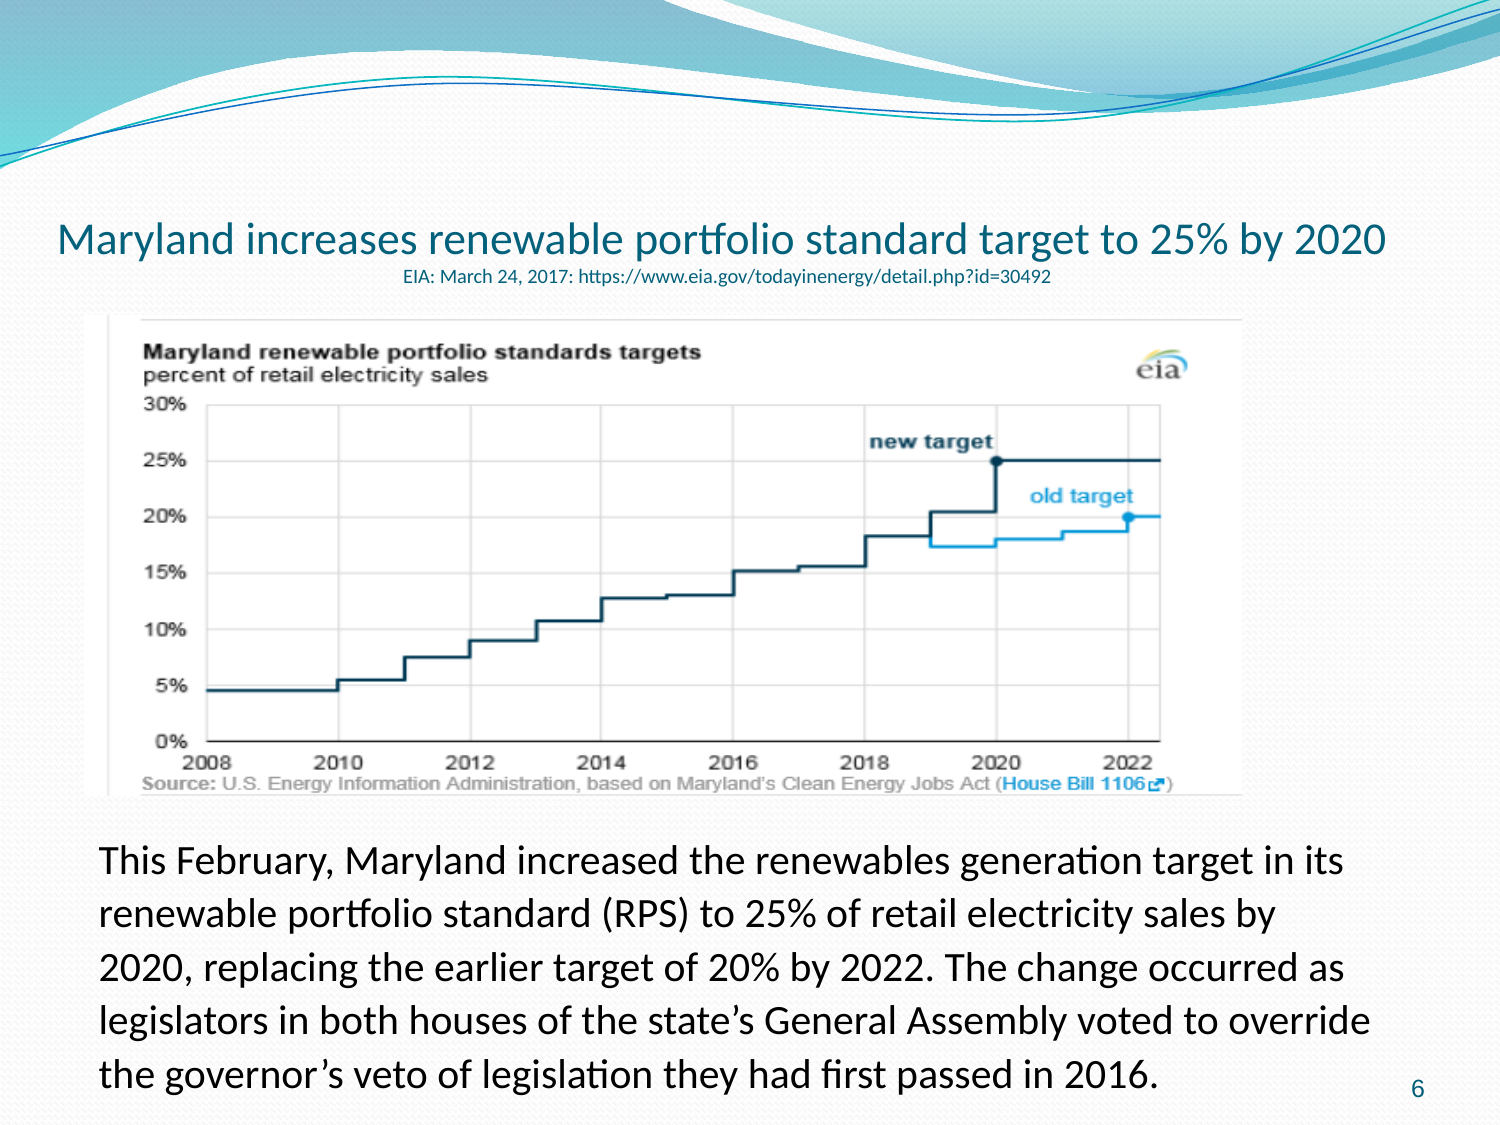

# Maryland increases renewable portfolio standard target to 25% by 2020 EIA: March 24, 2017: https://www.eia.gov/todayinenergy/detail.php?id=30492
This February, Maryland increased the renewables generation target in its renewable portfolio standard (RPS) to 25% of retail electricity sales by 2020, replacing the earlier target of 20% by 2022. The change occurred as legislators in both houses of the state’s General Assembly voted to override the governor’s veto of legislation they had first passed in 2016.